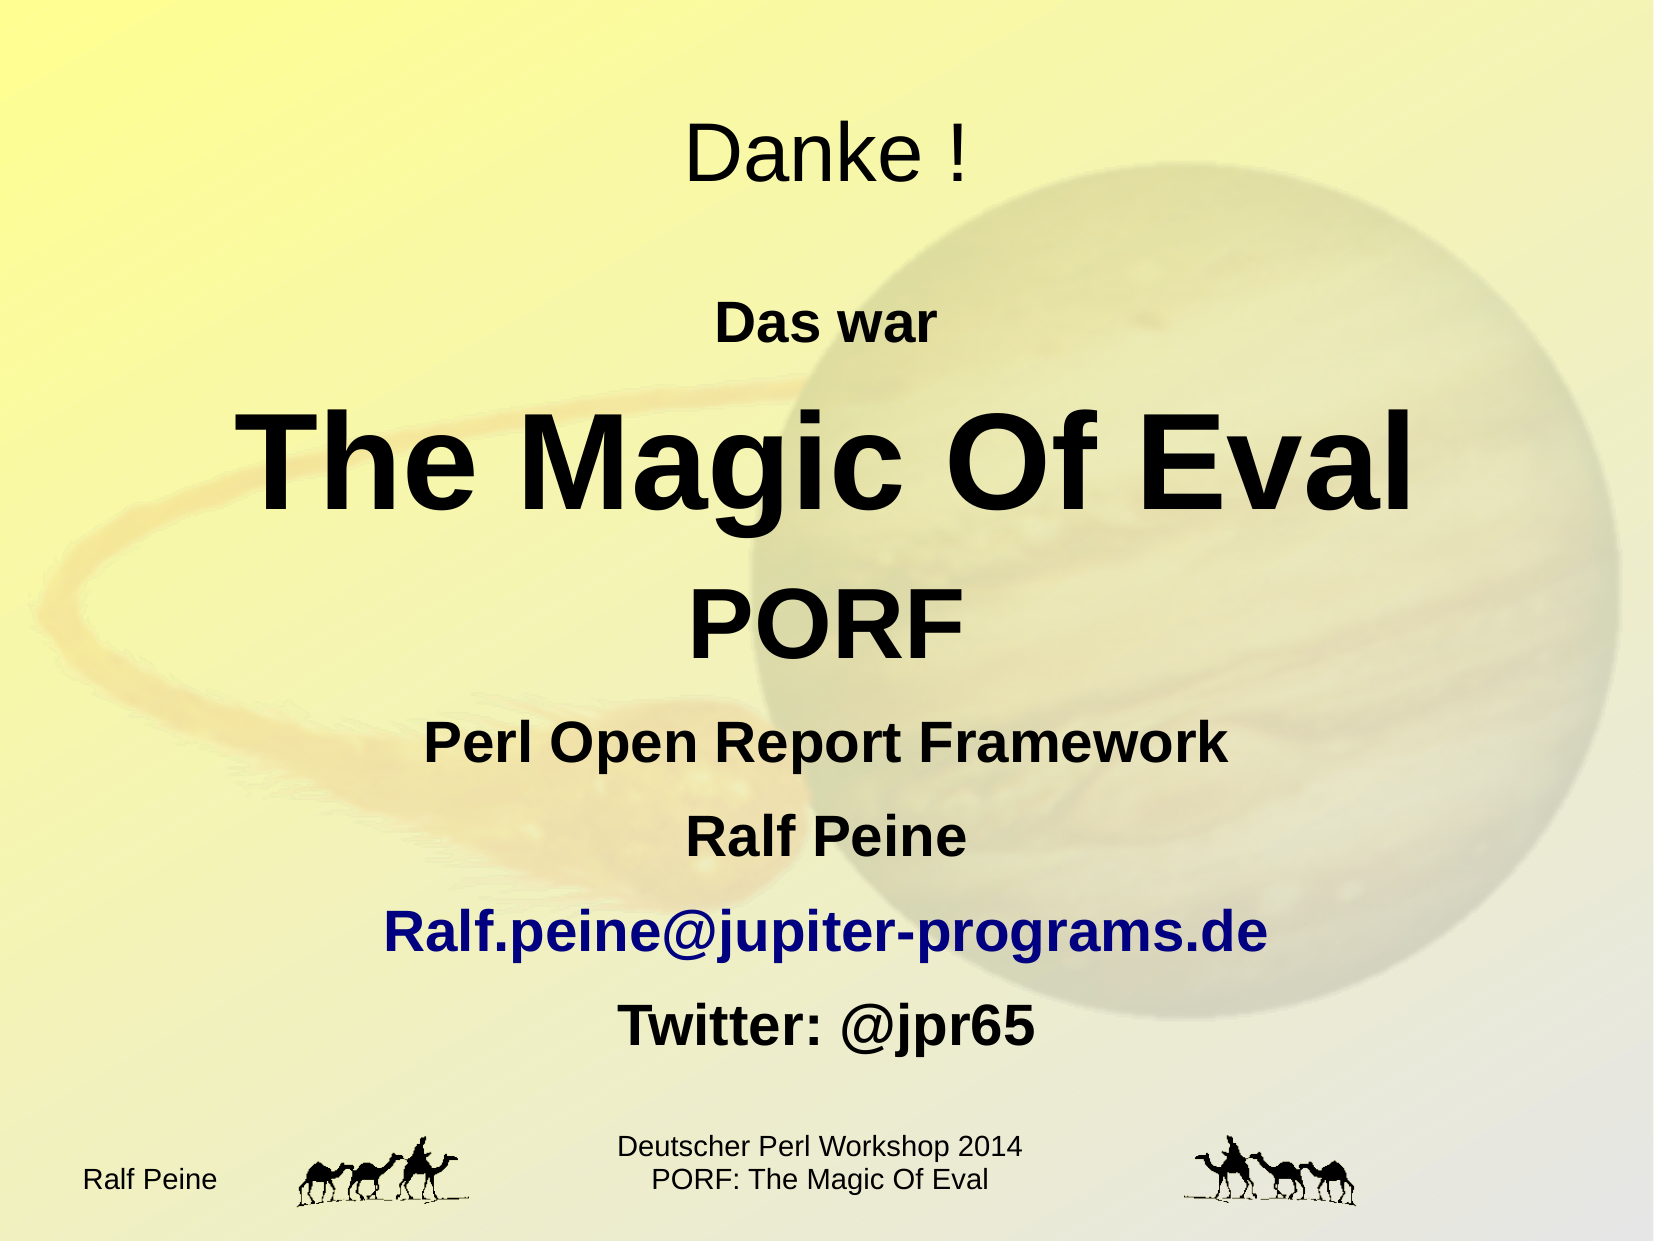

# Danke !
Das war
The Magic Of Eval
PORF
Perl Open Report Framework
Ralf Peine
Ralf.peine@jupiter-programs.de
Twitter: @jpr65